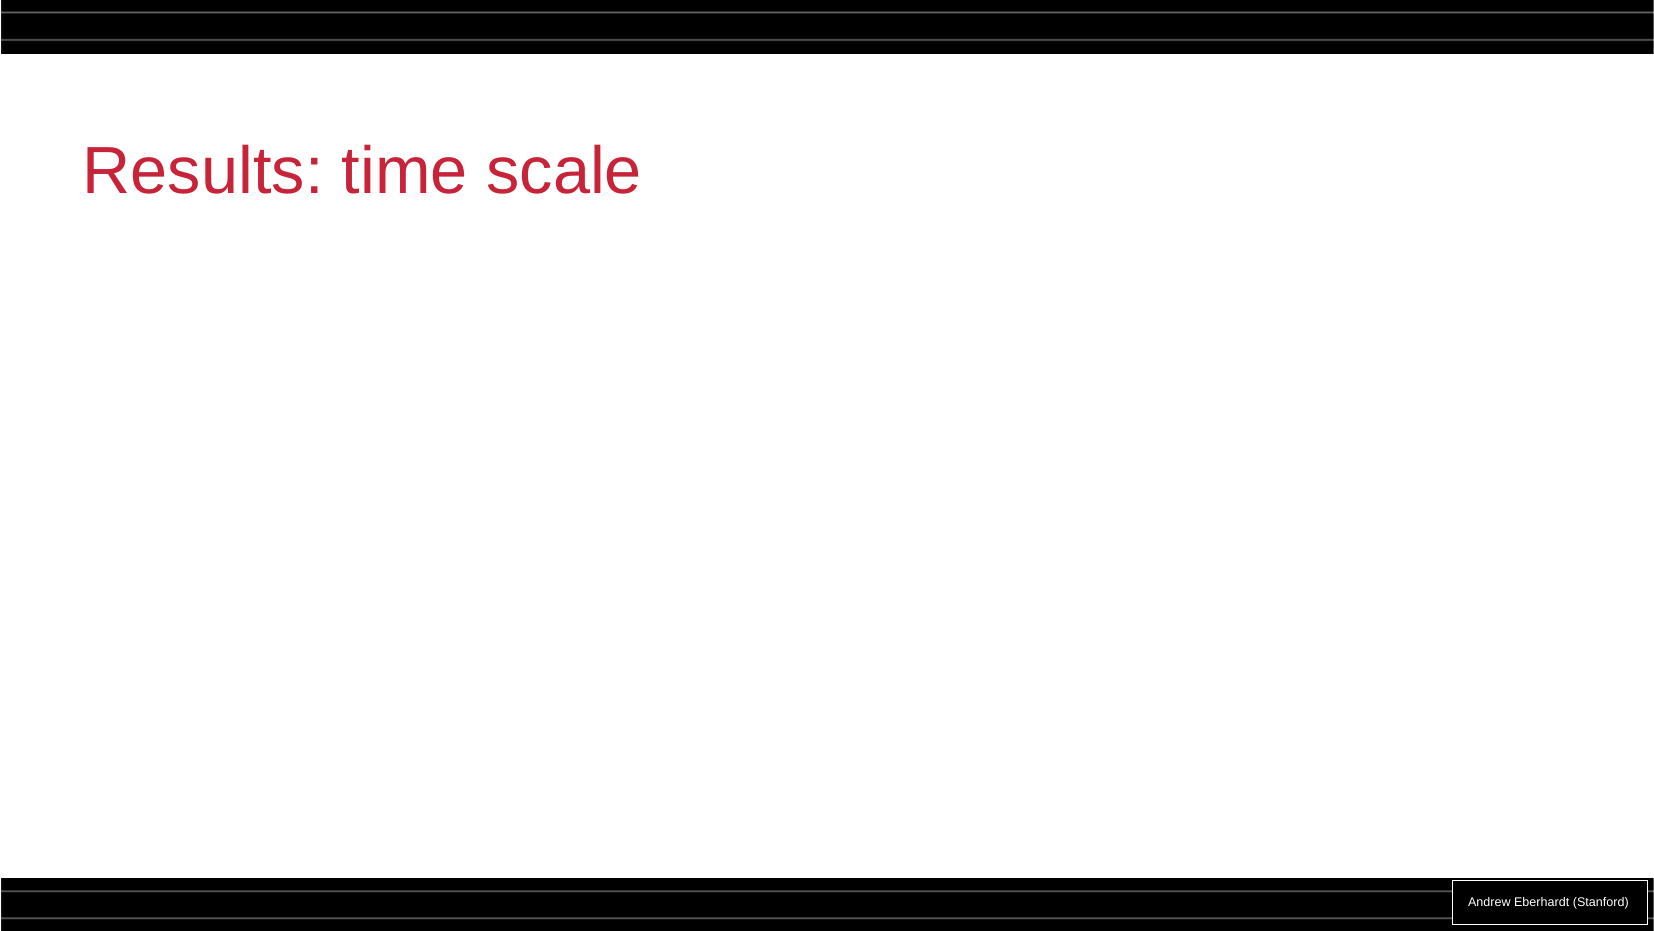

# Results: time scale
Andrew Eberhardt (Stanford)